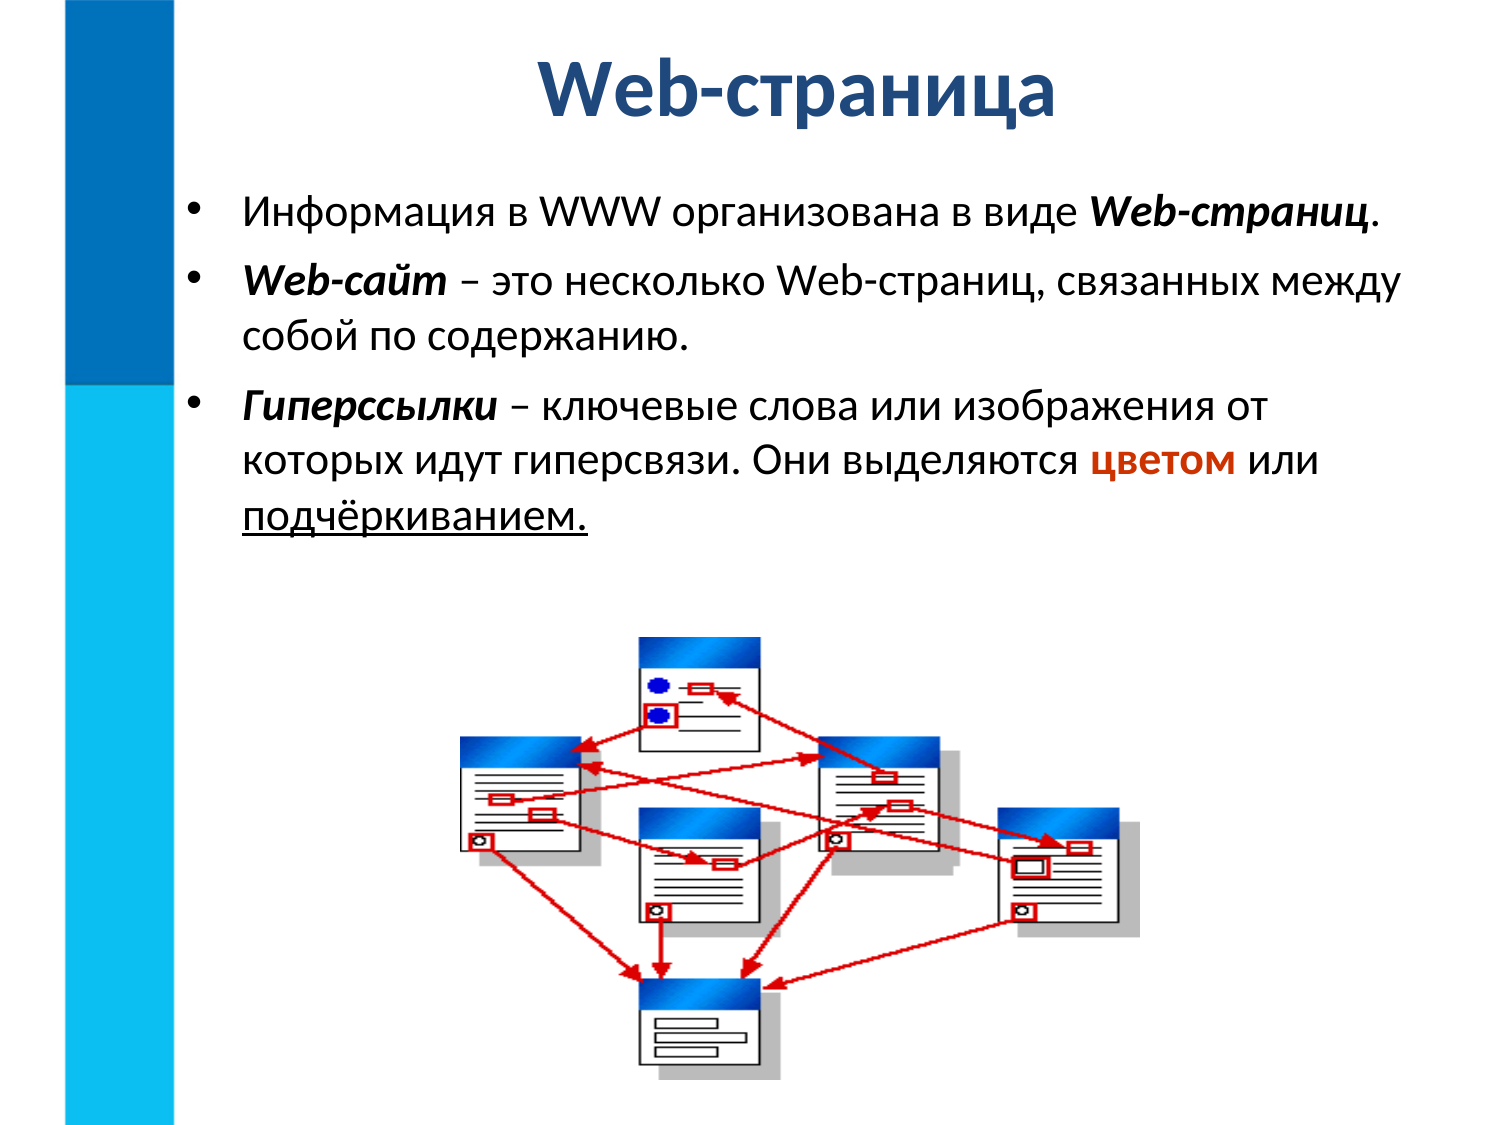

Web-страница
Информация в WWW организована в виде Web-страниц.
Web-сайт – это несколько Web-страниц, связанных между собой по содержанию.
Гиперссылки – ключевые слова или изображения от которых идут гиперсвязи. Они выделяются цветом или подчёркиванием.